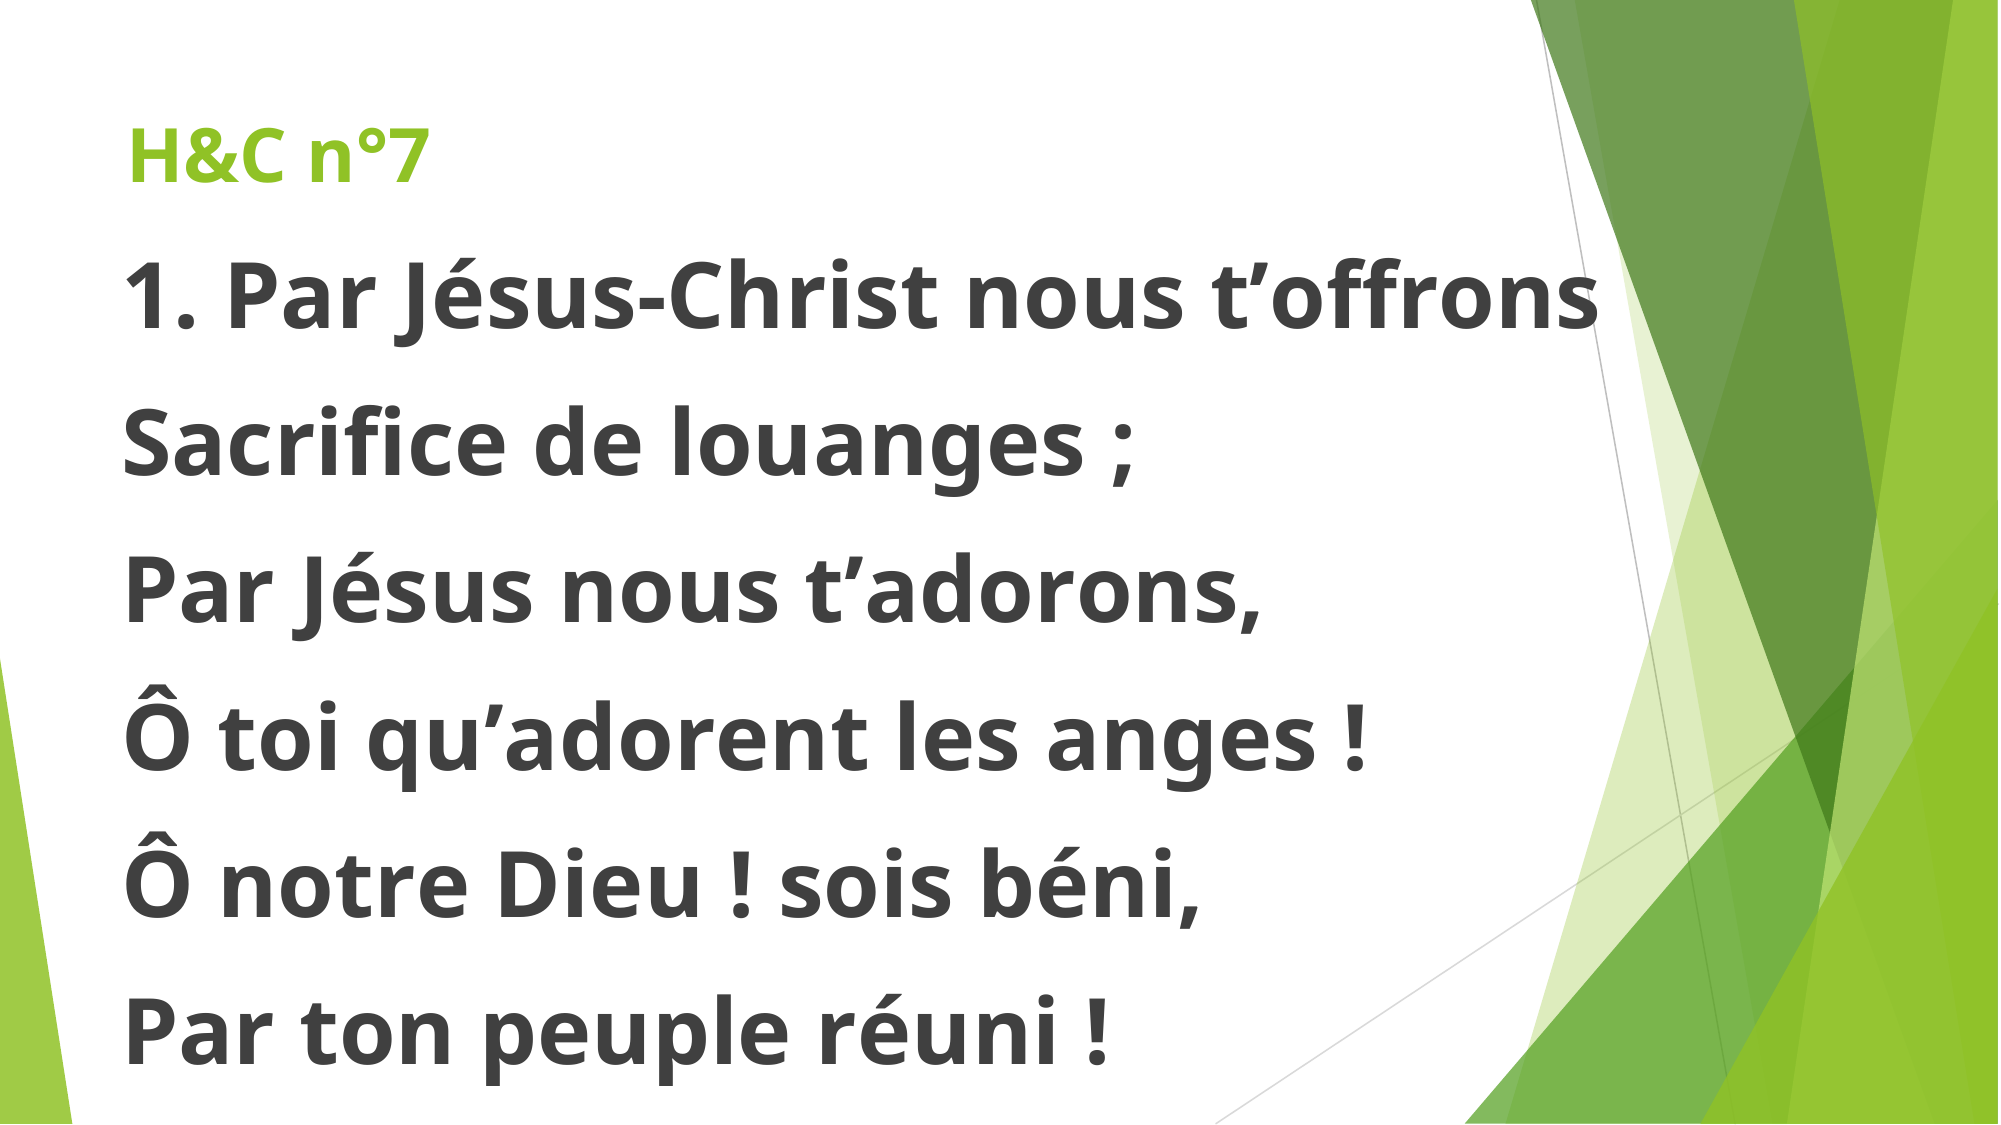

H&C n°7
1. Par Jésus-Christ nous t’offrons
Sacrifice de louanges ;
Par Jésus nous t’adorons,
Ô toi qu’adorent les anges !
Ô notre Dieu ! sois béni,
Par ton peuple réuni !